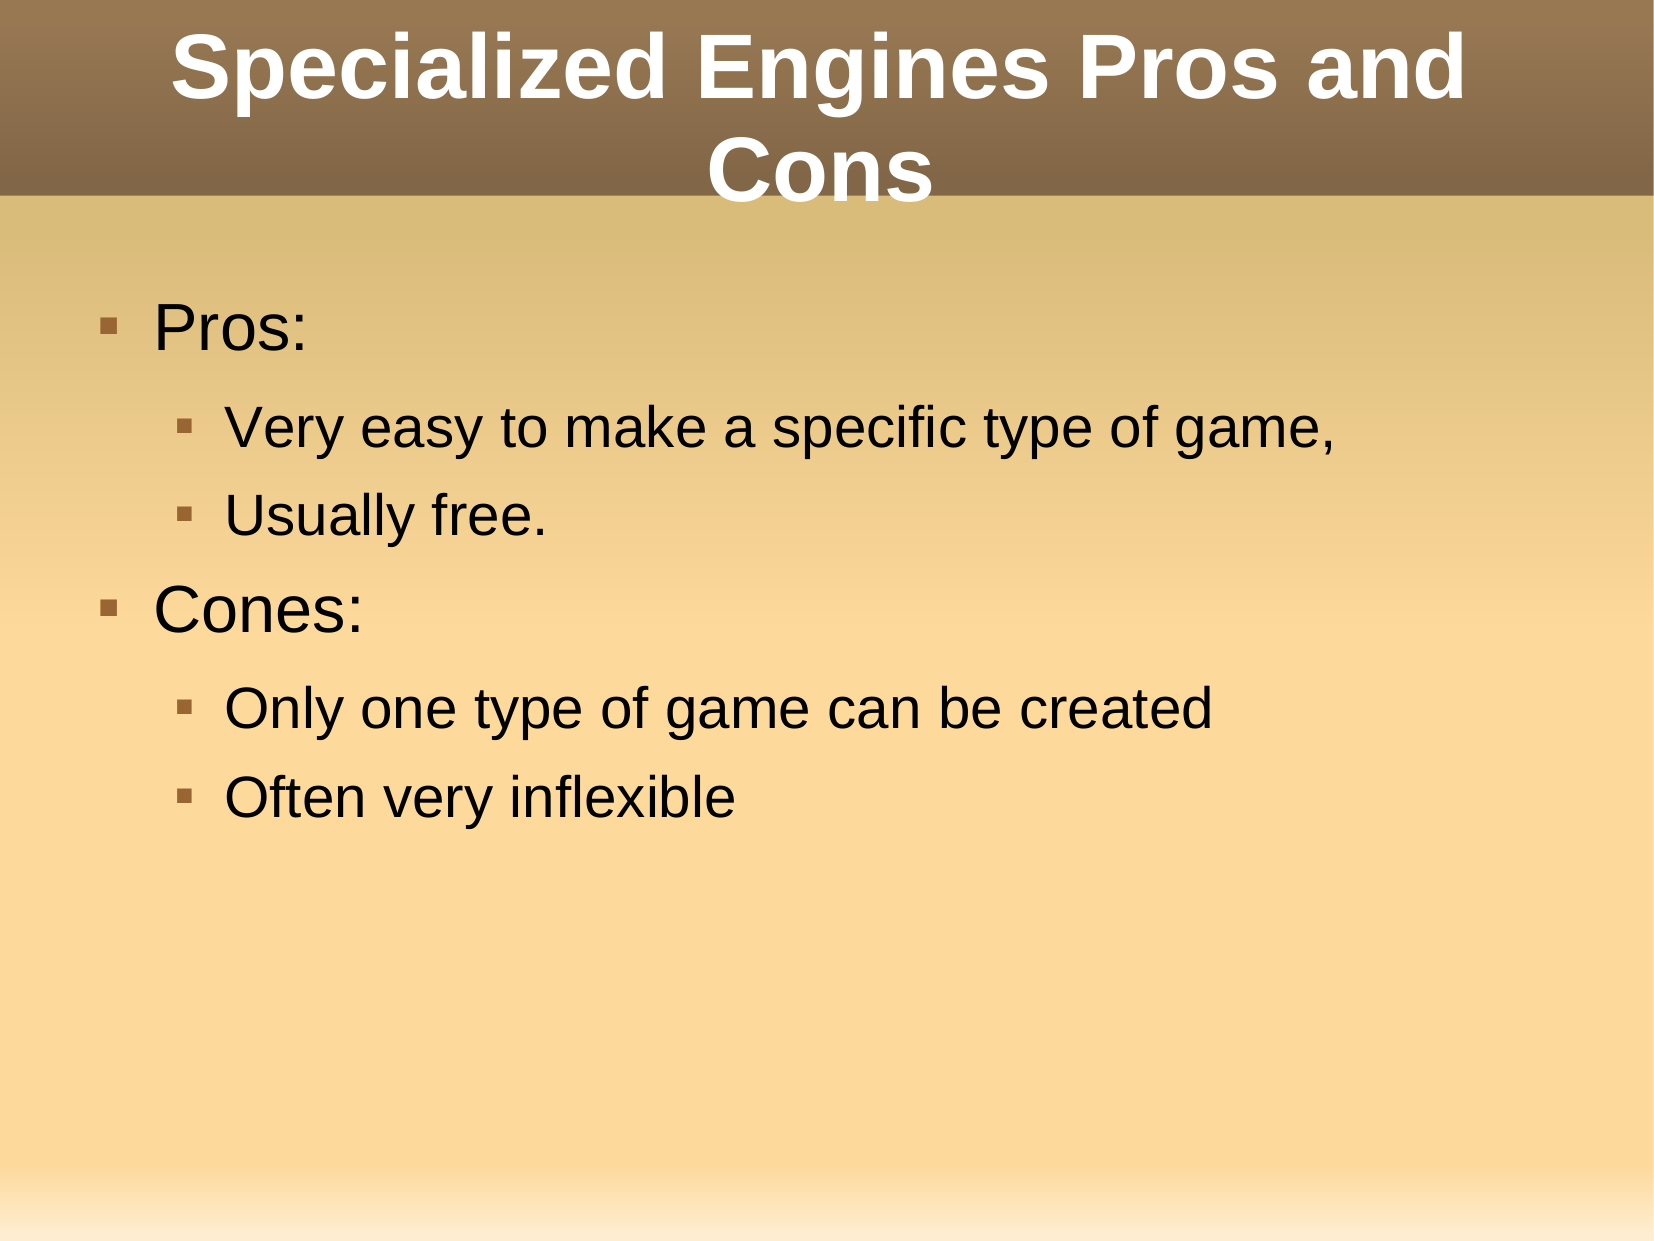

# Specialized Engines Pros and Cons
Pros:
Very easy to make a specific type of game,
Usually free.
Cones:
Only one type of game can be created
Often very inflexible